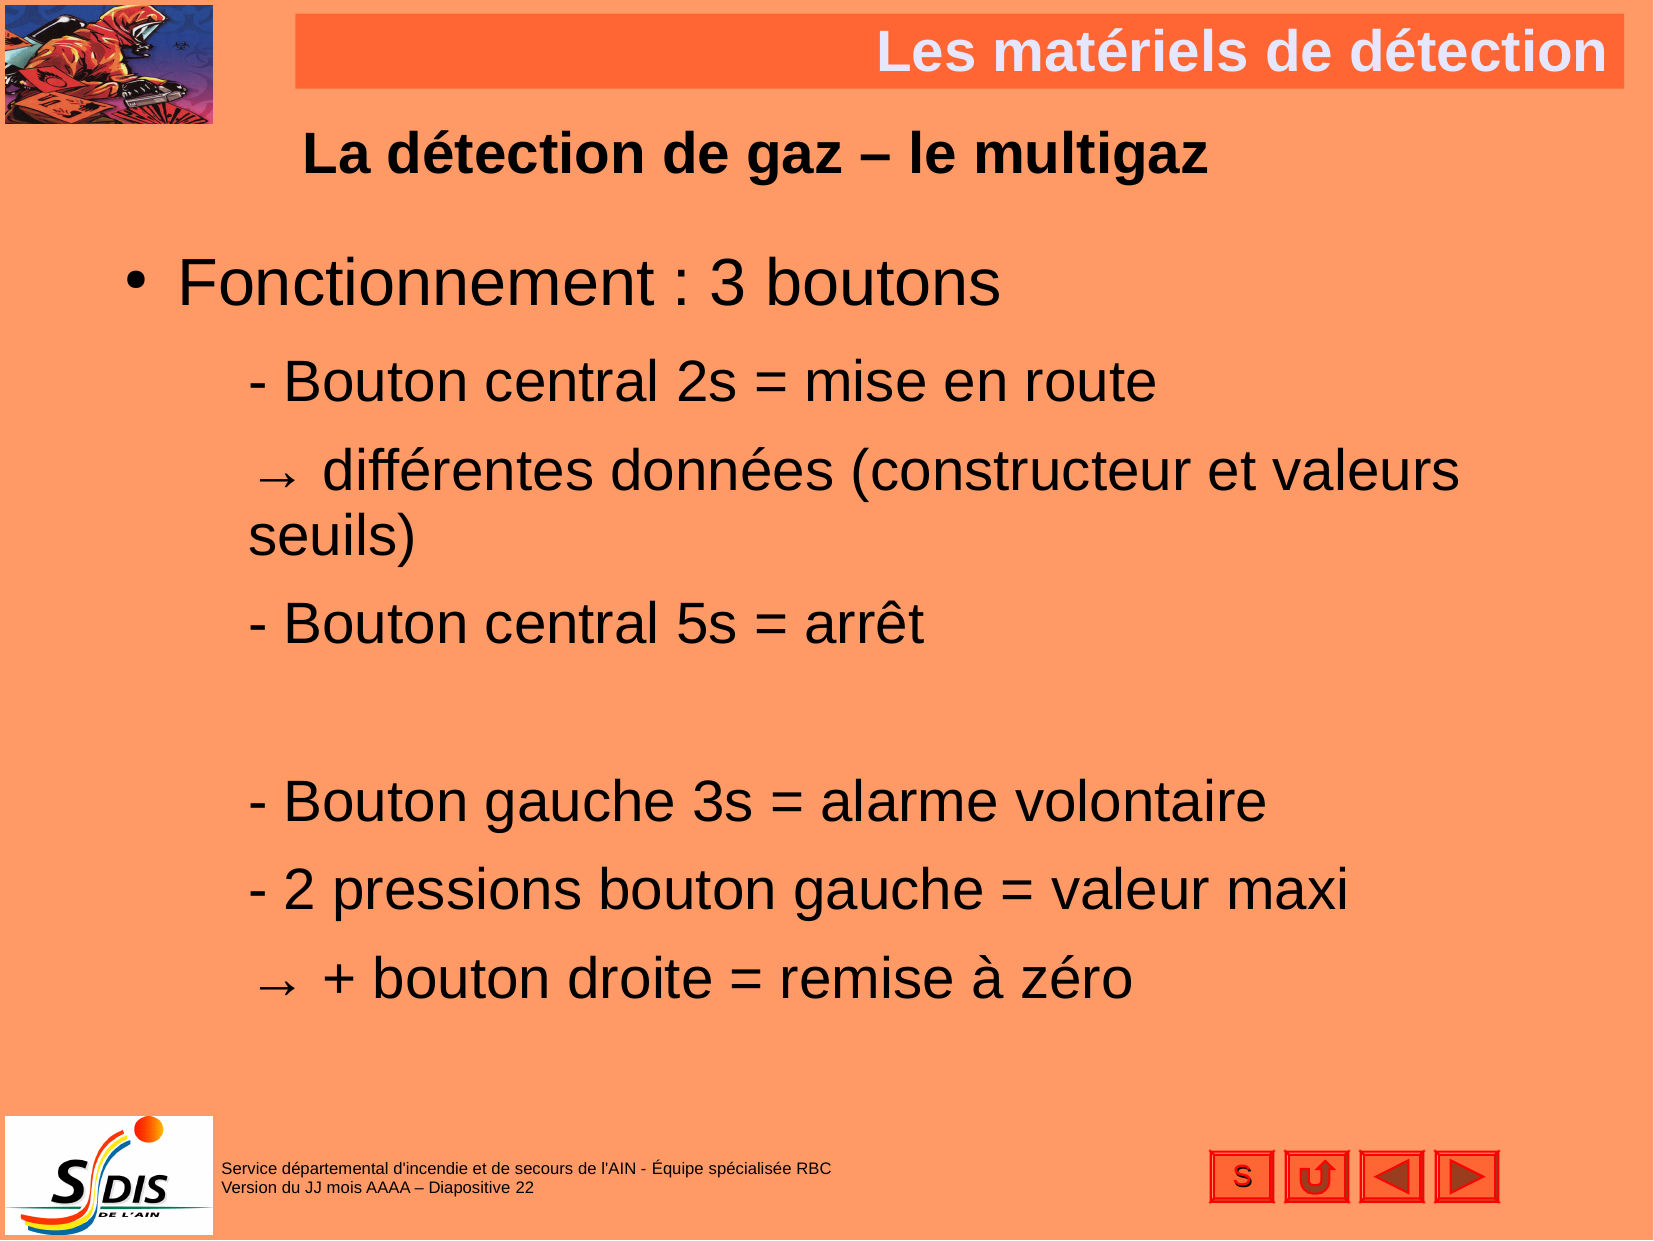

Les matériels de détection
La détection de gaz – le multigaz
# Fonctionnement : 3 boutons
- Bouton central 2s = mise en route
→ différentes données (constructeur et valeurs seuils)
- Bouton central 5s = arrêt
- Bouton gauche 3s = alarme volontaire
- 2 pressions bouton gauche = valeur maxi
→ + bouton droite = remise à zéro